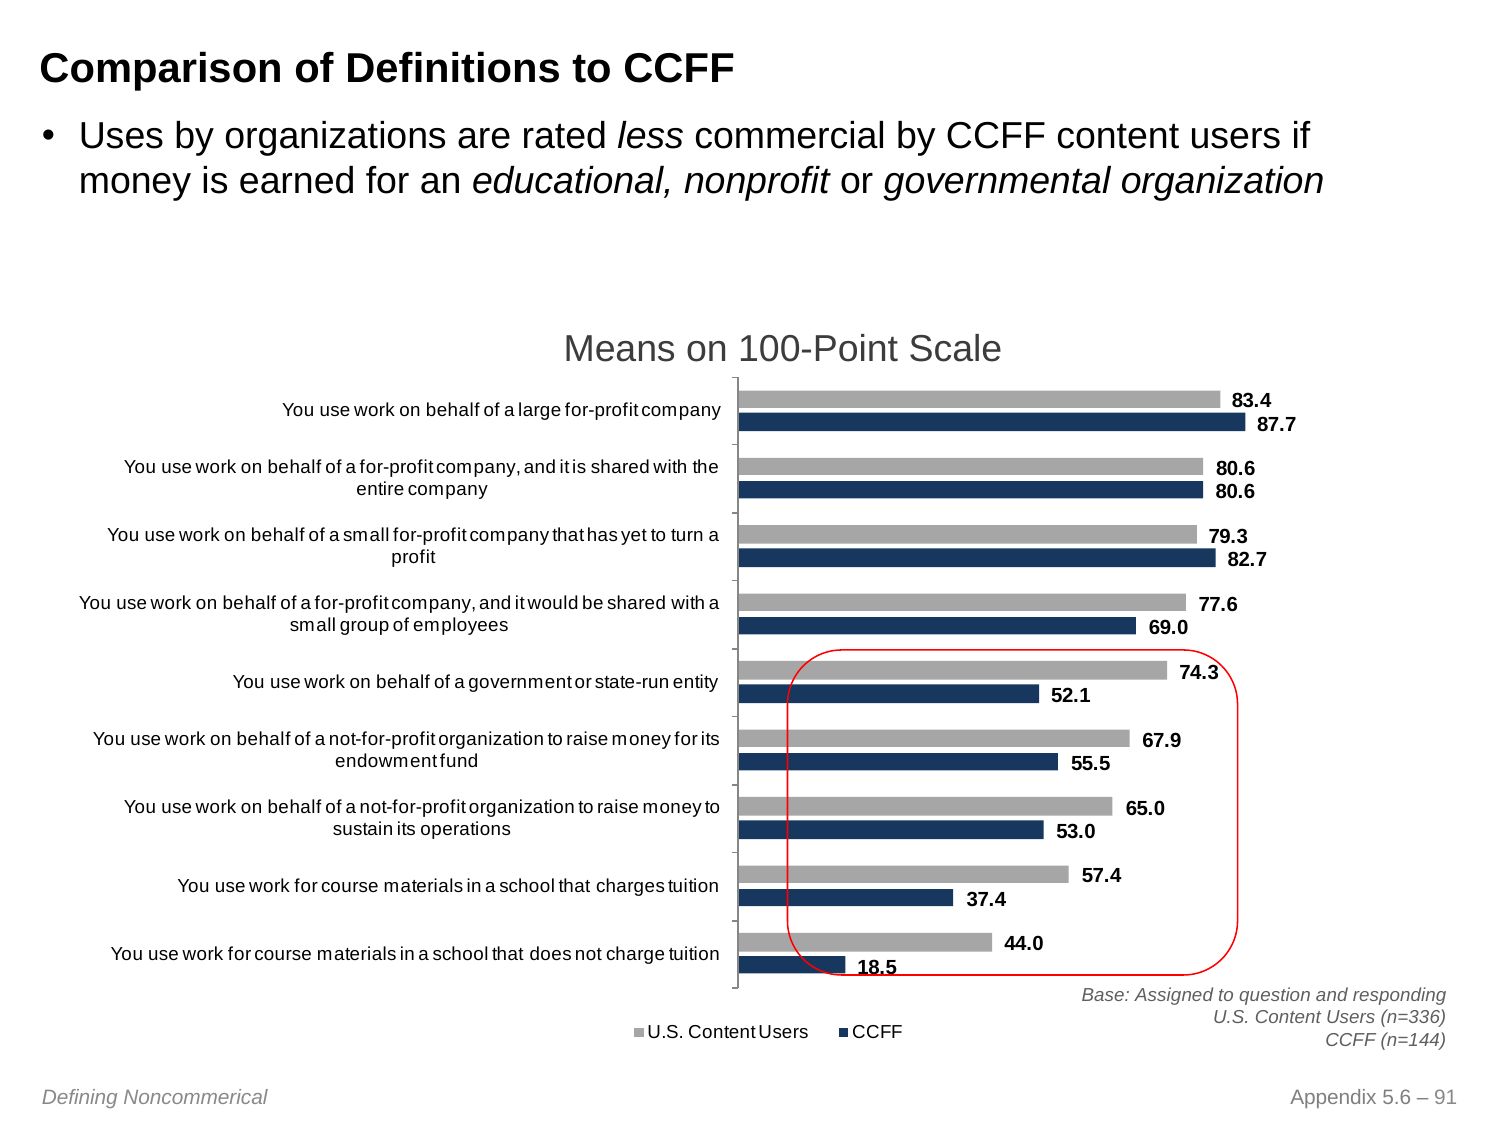

Comparison of Definitions to CCFF
Uses by organizations are rated less commercial by CCFF content users if money is earned for an educational, nonprofit or governmental organization
Means on 100-Point Scale
Base: Assigned to question and responding
U.S. Content Users (n=336)
CCFF (n=144)
Defining Noncommerical
Appendix 5.6 –